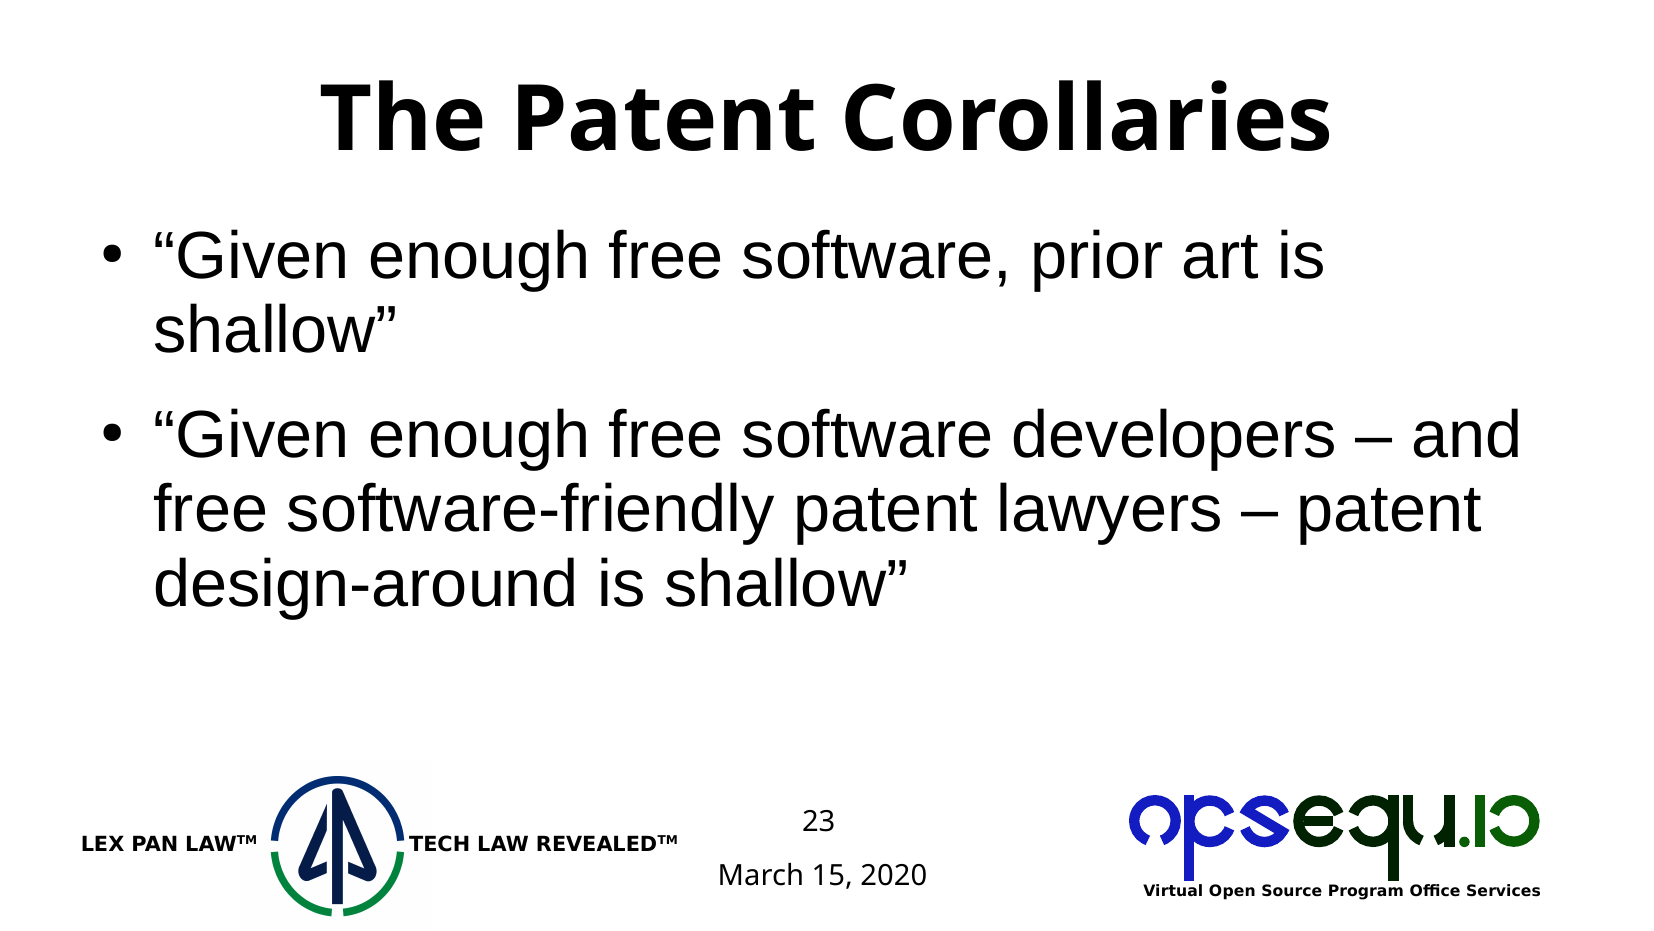

# The Patent Corollaries
“Given enough free software, prior art is shallow”
“Given enough free software developers – and free software-friendly patent lawyers – patent design-around is shallow”
23
March 15, 2020